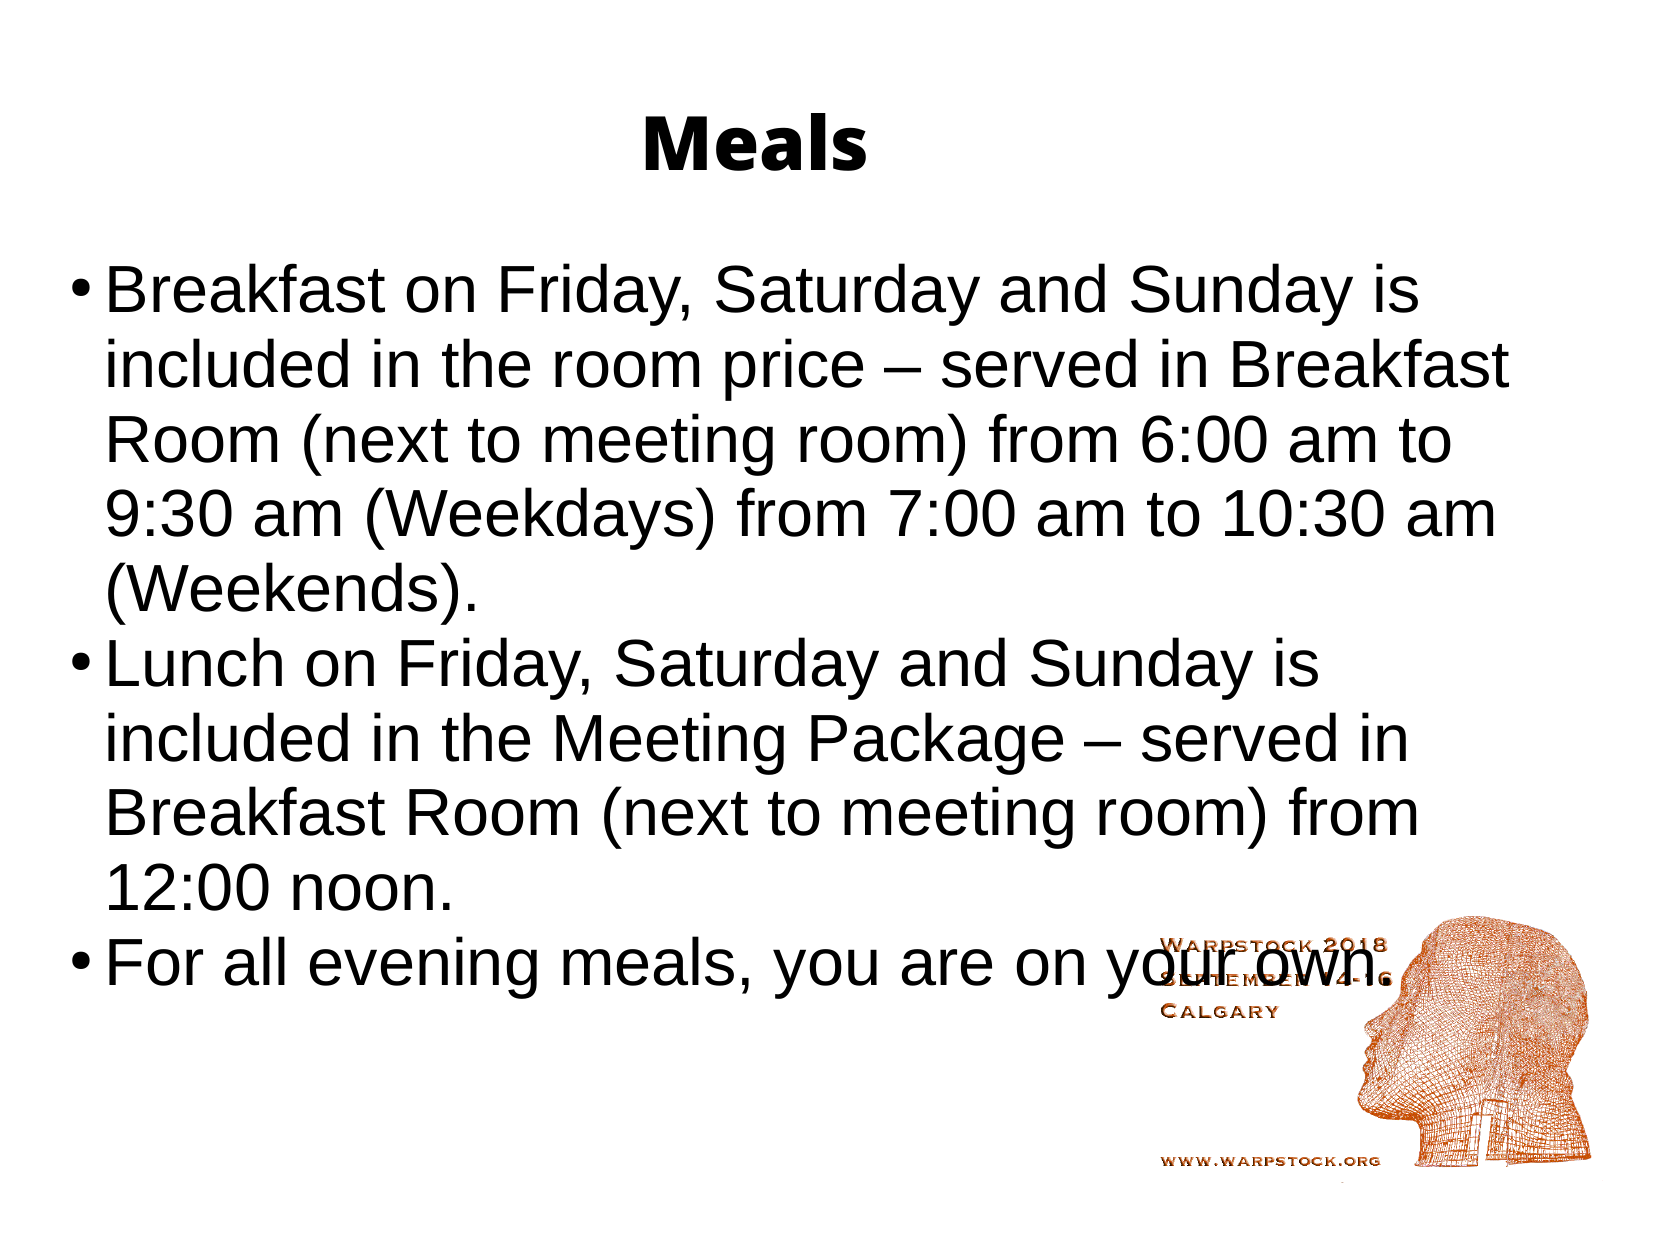

Meals
Breakfast on Friday, Saturday and Sunday is included in the room price – served in Breakfast Room (next to meeting room) from 6:00 am to 9:30 am (Weekdays) from 7:00 am to 10:30 am (Weekends).
Lunch on Friday, Saturday and Sunday is included in the Meeting Package – served in Breakfast Room (next to meeting room) from 12:00 noon.
For all evening meals, you are on your own.